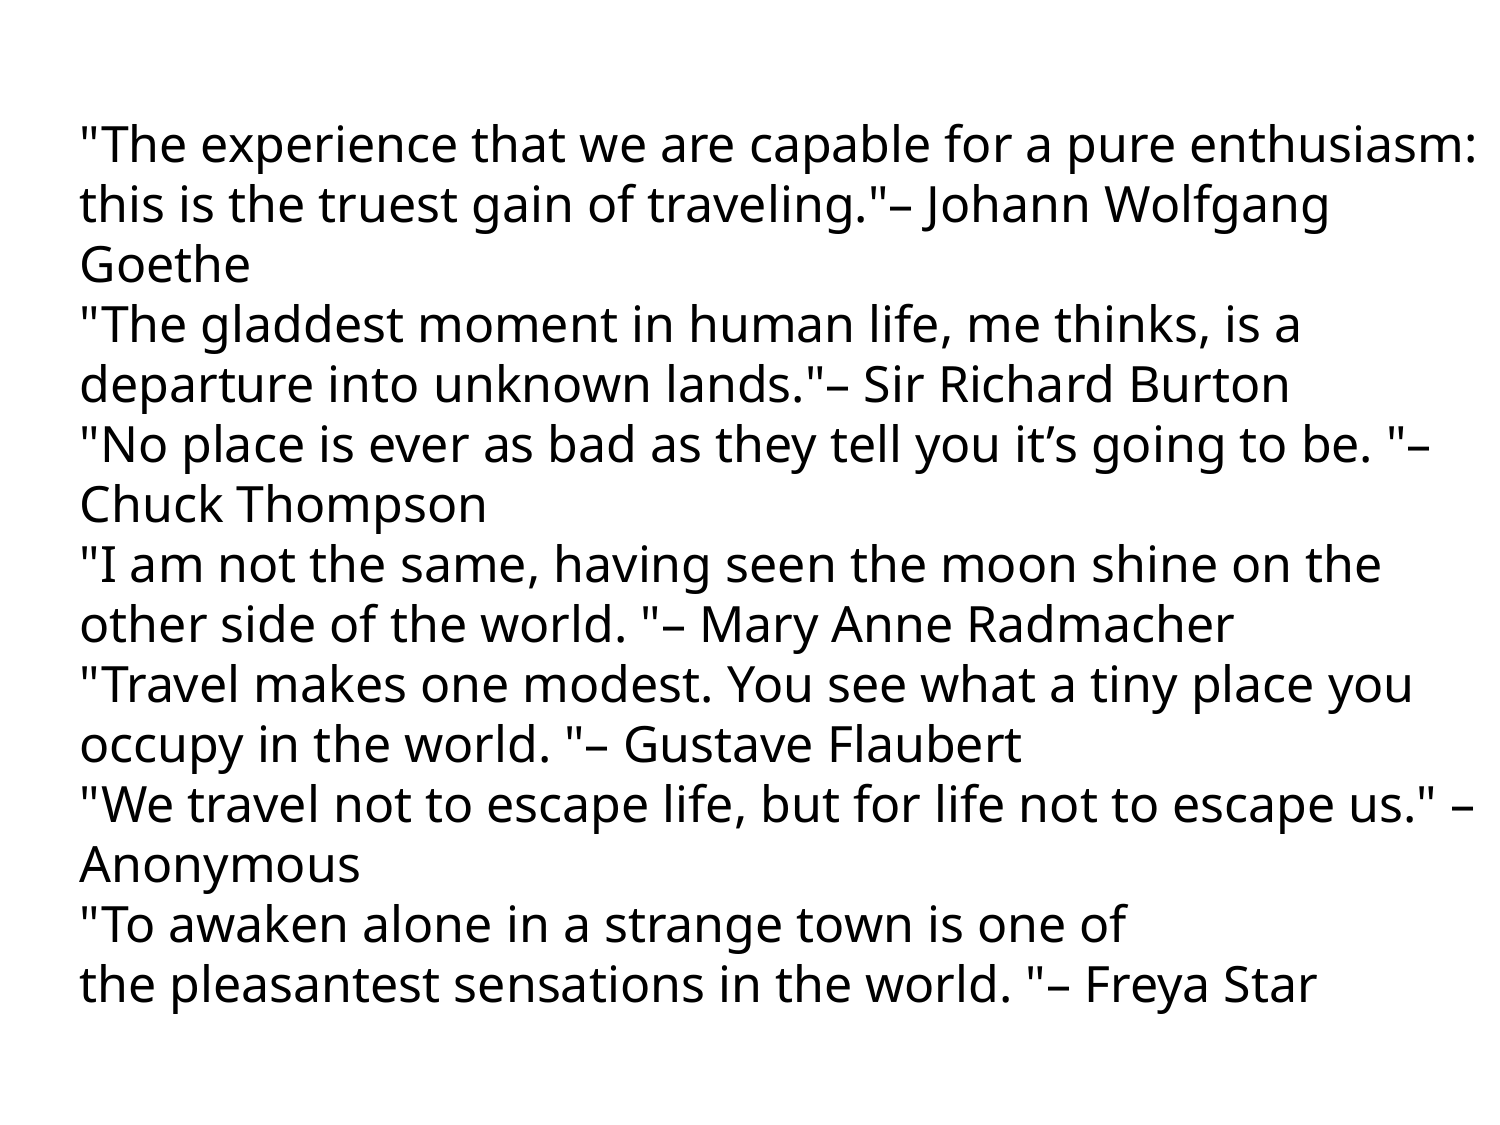

"The experience that we are capable for a pure enthusiasm: this is the truest gain of traveling."– Johann Wolfgang Goethe
"The gladdest moment in human life, me thinks, is a departure into unknown lands."– Sir Richard Burton
"No place is ever as bad as they tell you it’s going to be. "– Chuck Thompson
"I am not the same, having seen the moon shine on the other side of the world. "– Mary Anne Radmacher
"Travel makes one modest. You see what a tiny place you occupy in the world. "– Gustave Flaubert
"We travel not to escape life, but for life not to escape us." – Anonymous
"To awaken alone in a strange town is one of
the pleasantest sensations in the world. "– Freya Star